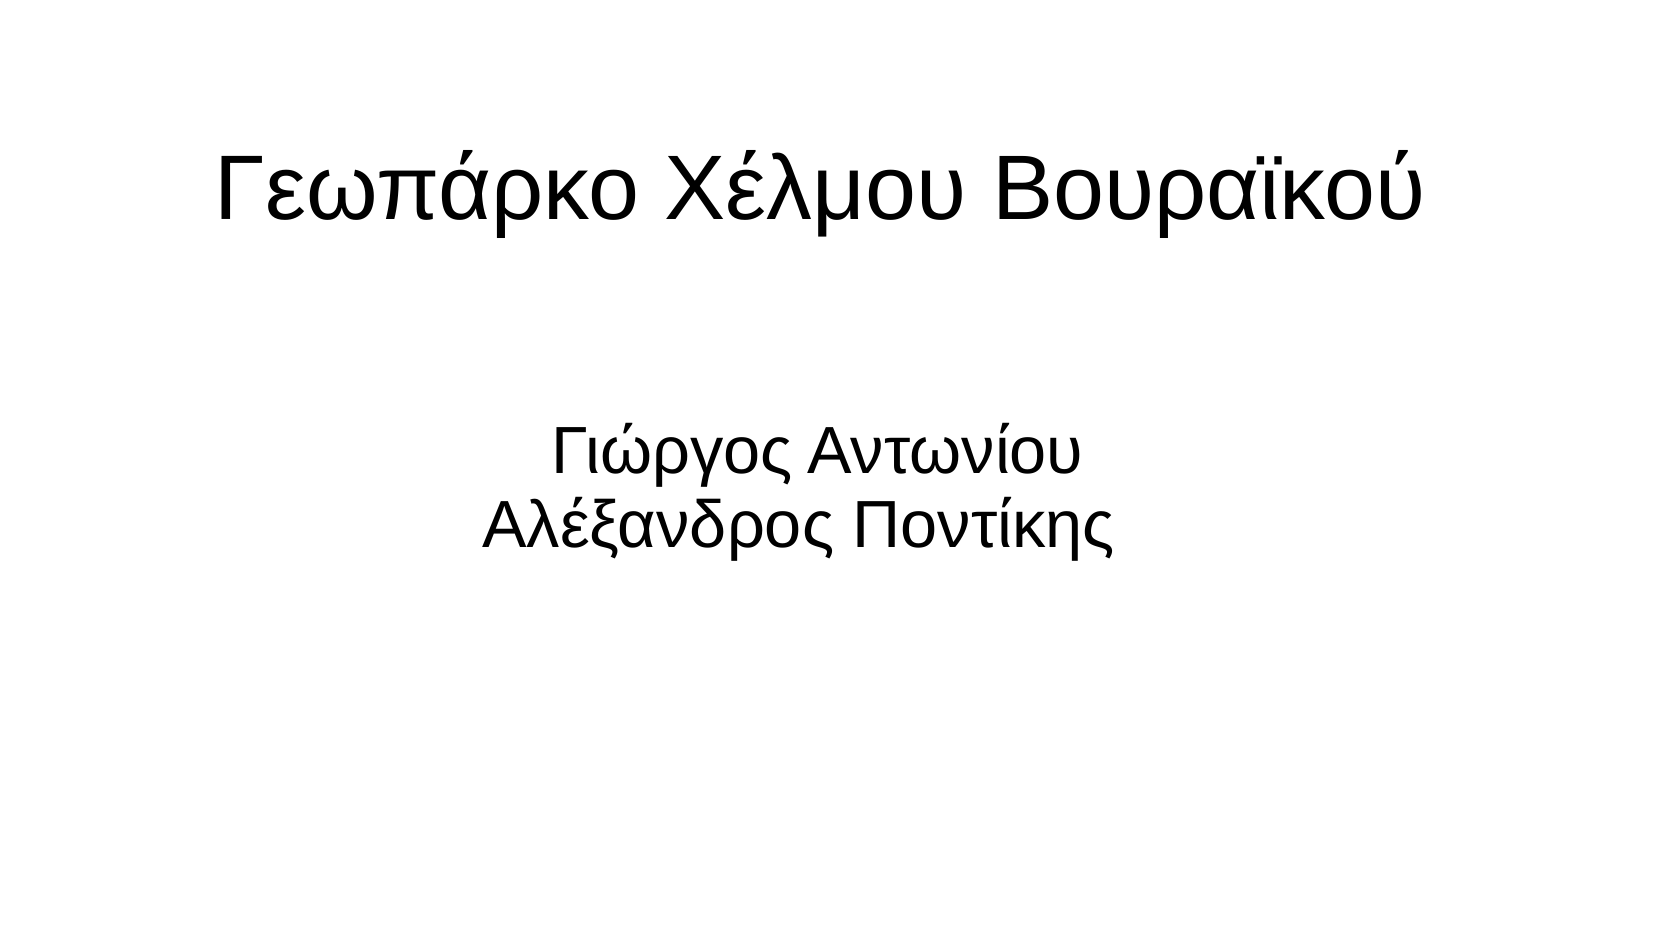

# Γεωπάρκο Χέλμου Βουραϊκού
Γιώργος Αντωνίου
Αλέξανδρος Ποντίκης